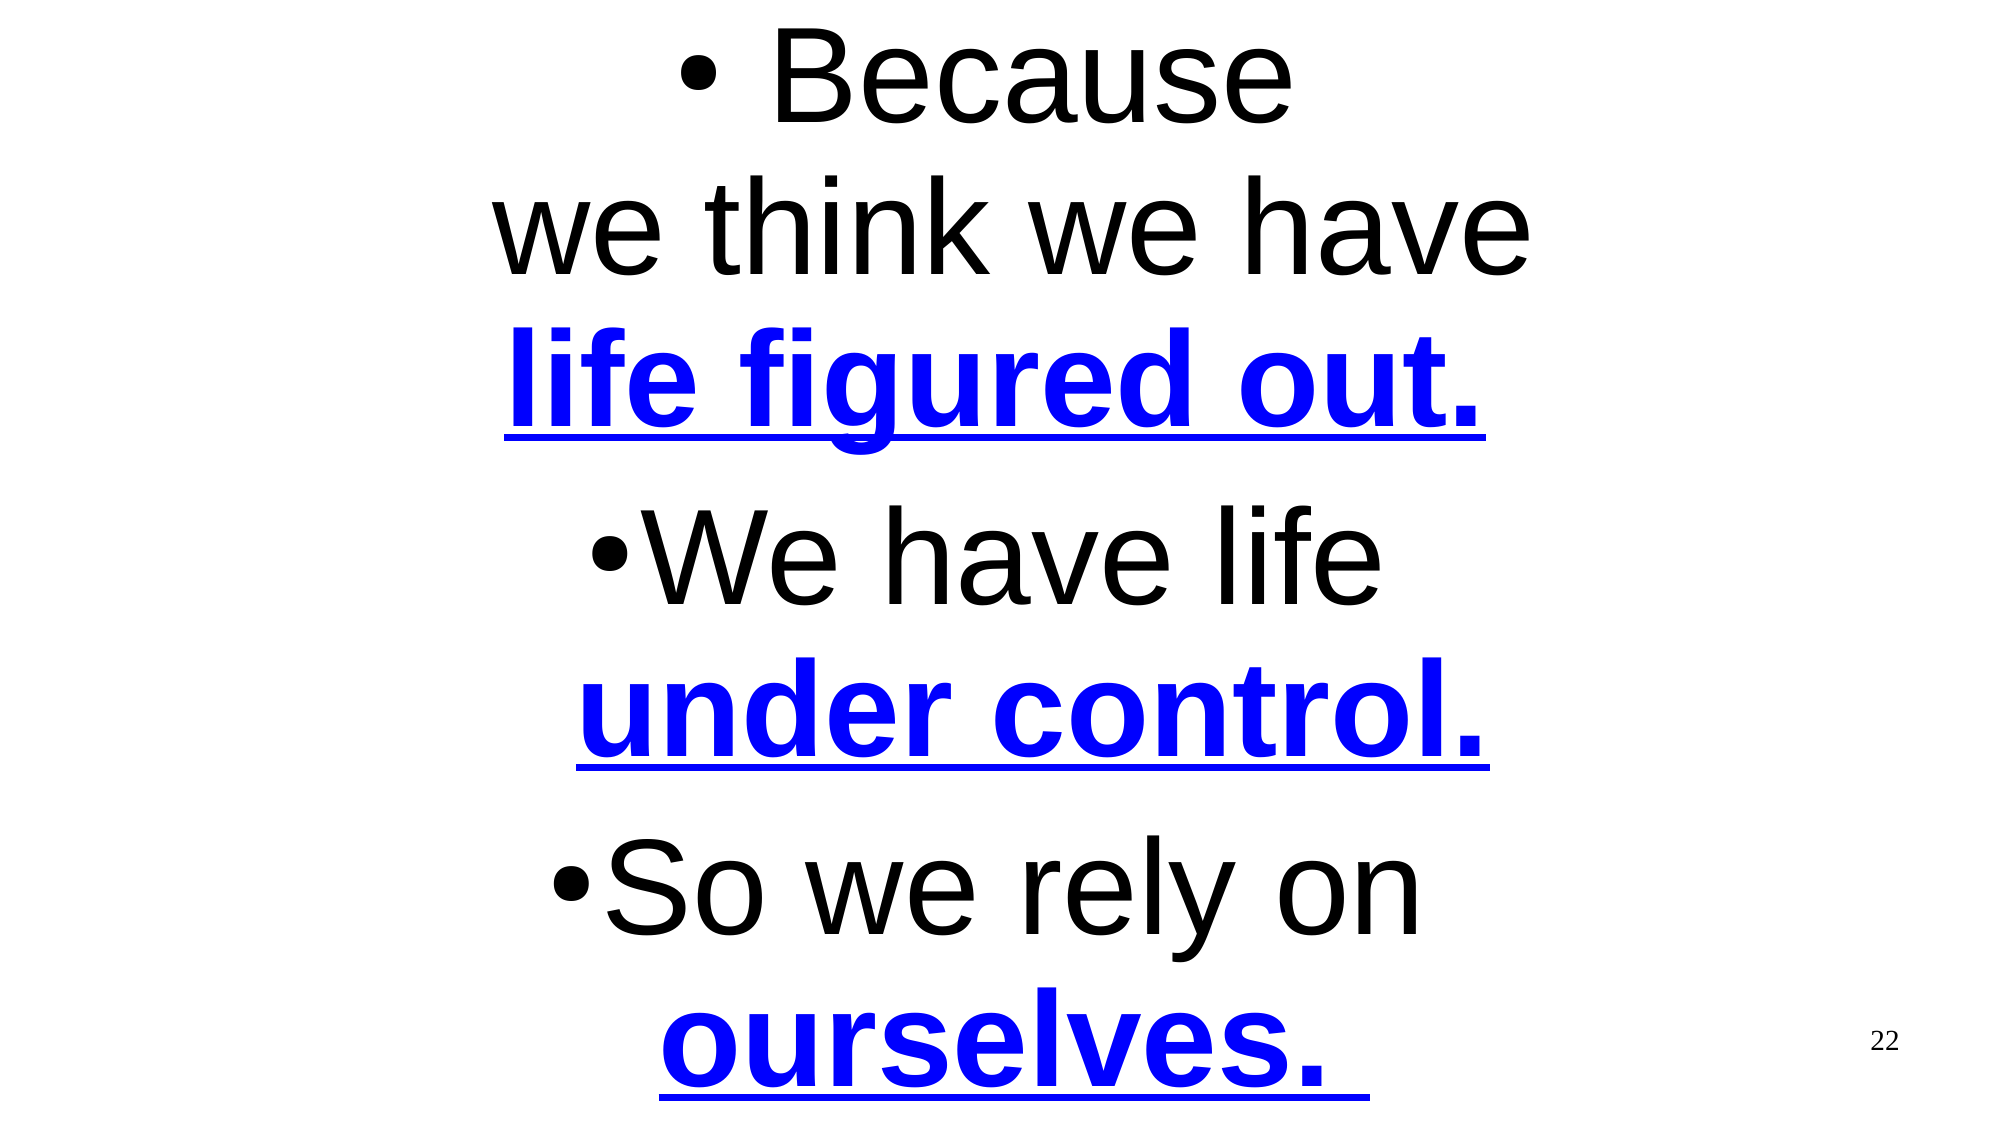

# Because we think we have life figured out.
We have life
under control.
So we rely on
ourselves.
22